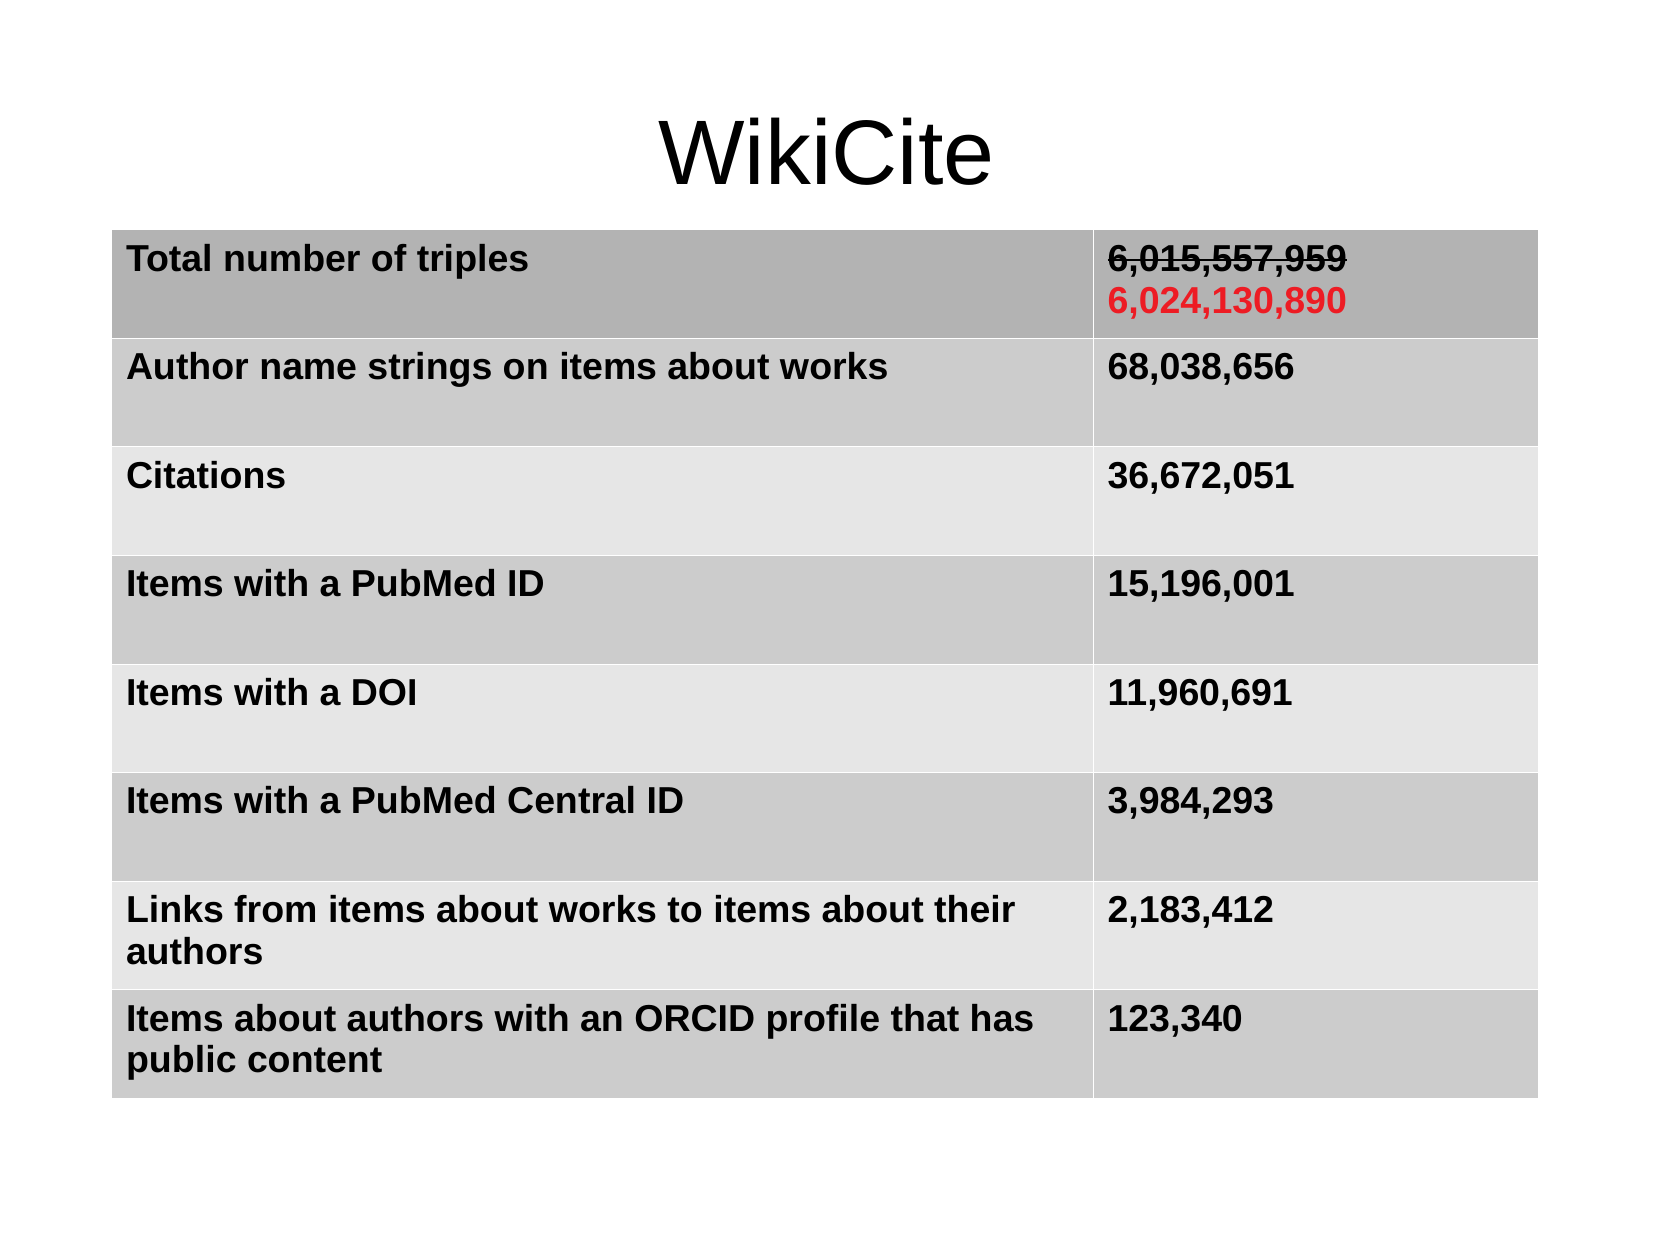

# WikiCite
| Total number of triples | 6,015,557,959 6,024,130,890 |
| --- | --- |
| Author name strings on items about works | 68,038,656 |
| Citations | 36,672,051 |
| Items with a PubMed ID | 15,196,001 |
| Items with a DOI | 11,960,691 |
| Items with a PubMed Central ID | 3,984,293 |
| Links from items about works to items about their authors | 2,183,412 |
| Items about authors with an ORCID profile that has public content | 123,340 |